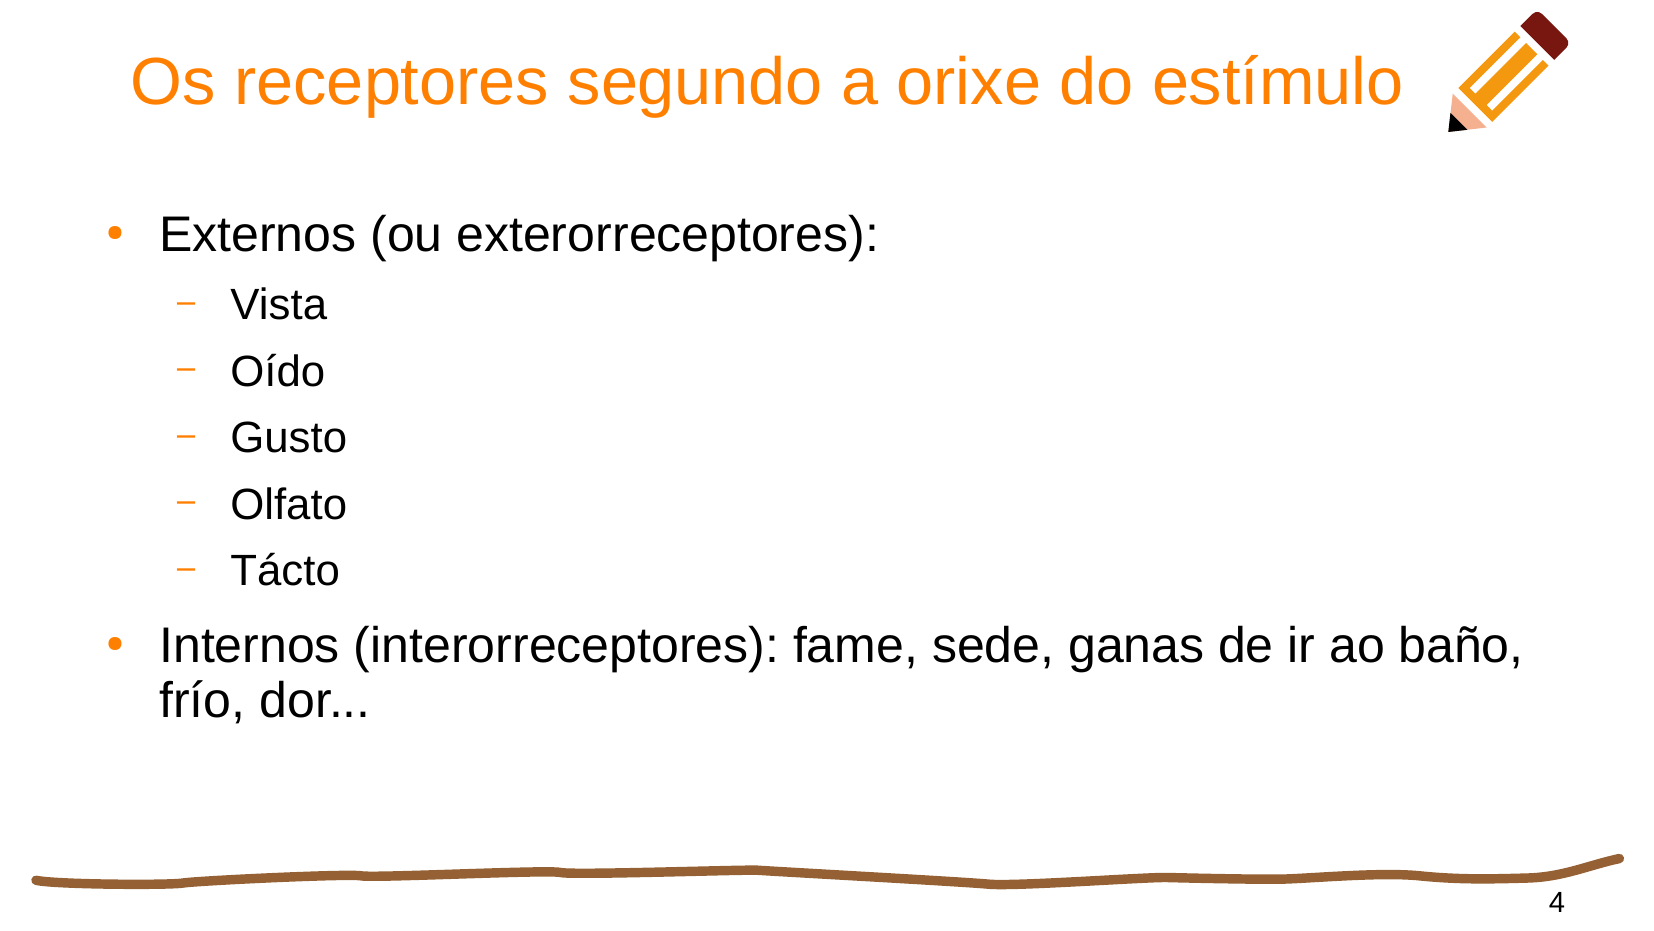

# Os receptores segundo a orixe do estímulo
Externos (ou exterorreceptores):
Vista
Oído
Gusto
Olfato
Tácto
Internos (interorreceptores): fame, sede, ganas de ir ao baño, frío, dor...
4